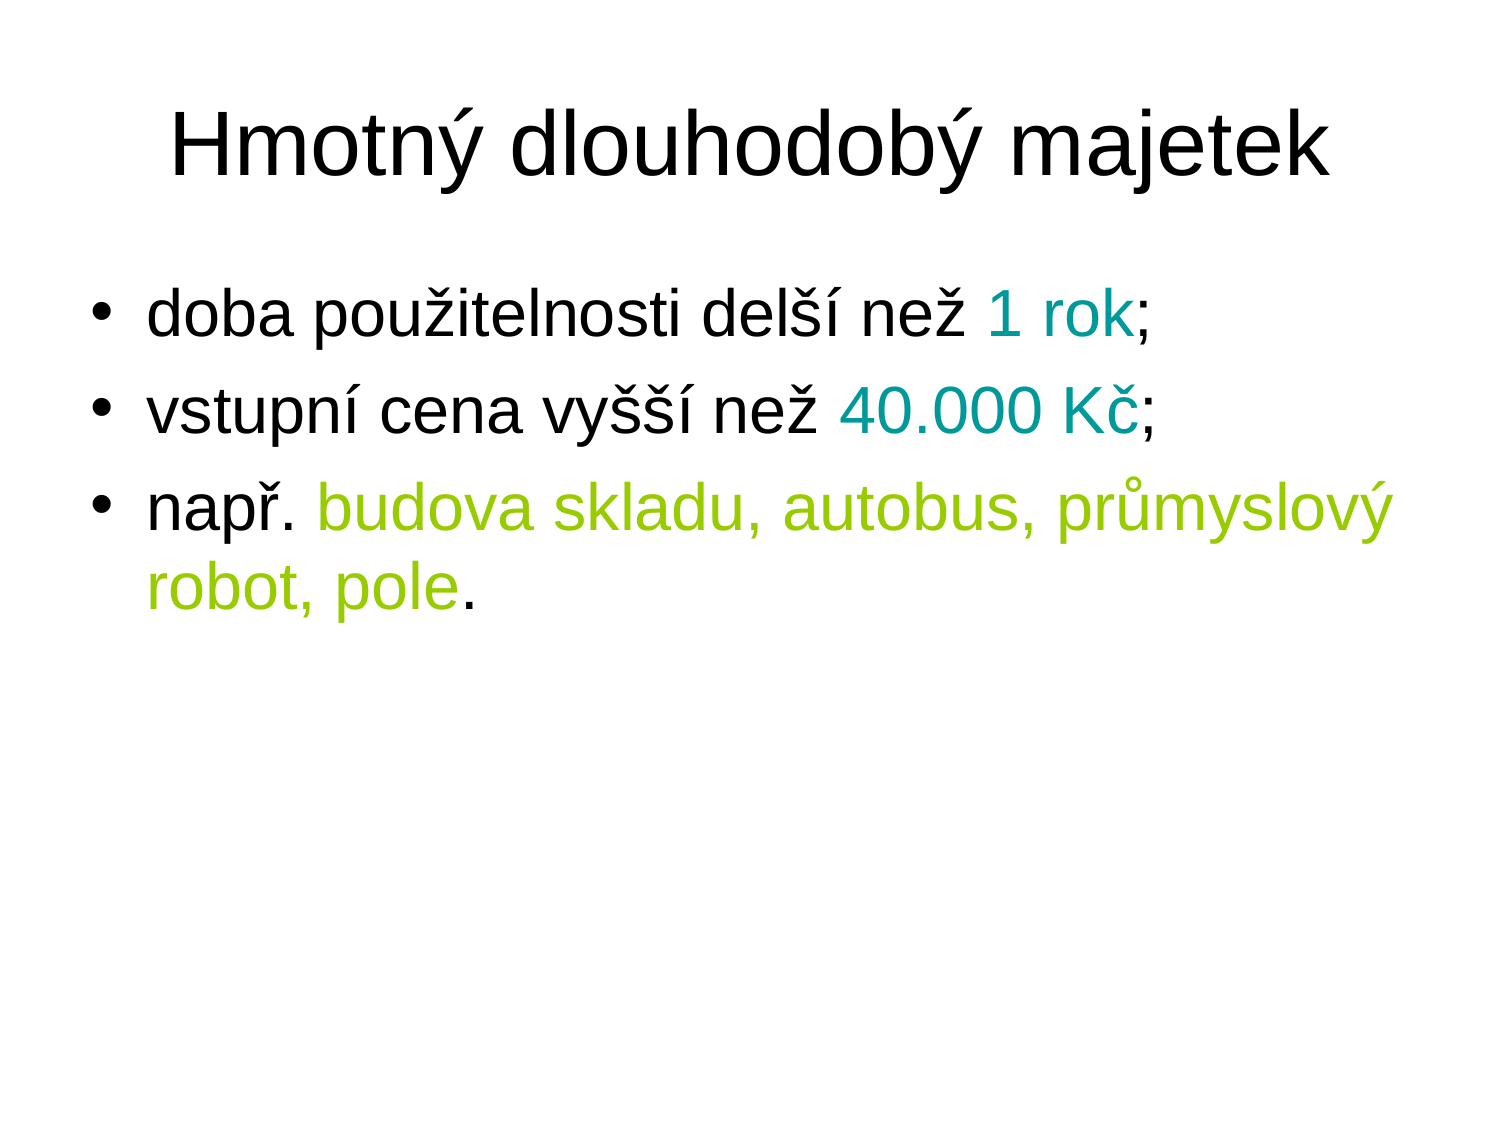

# Hmotný dlouhodobý majetek
doba použitelnosti delší než 1 rok;
vstupní cena vyšší než 40.000 Kč;
např. budova skladu, autobus, průmyslový robot, pole.